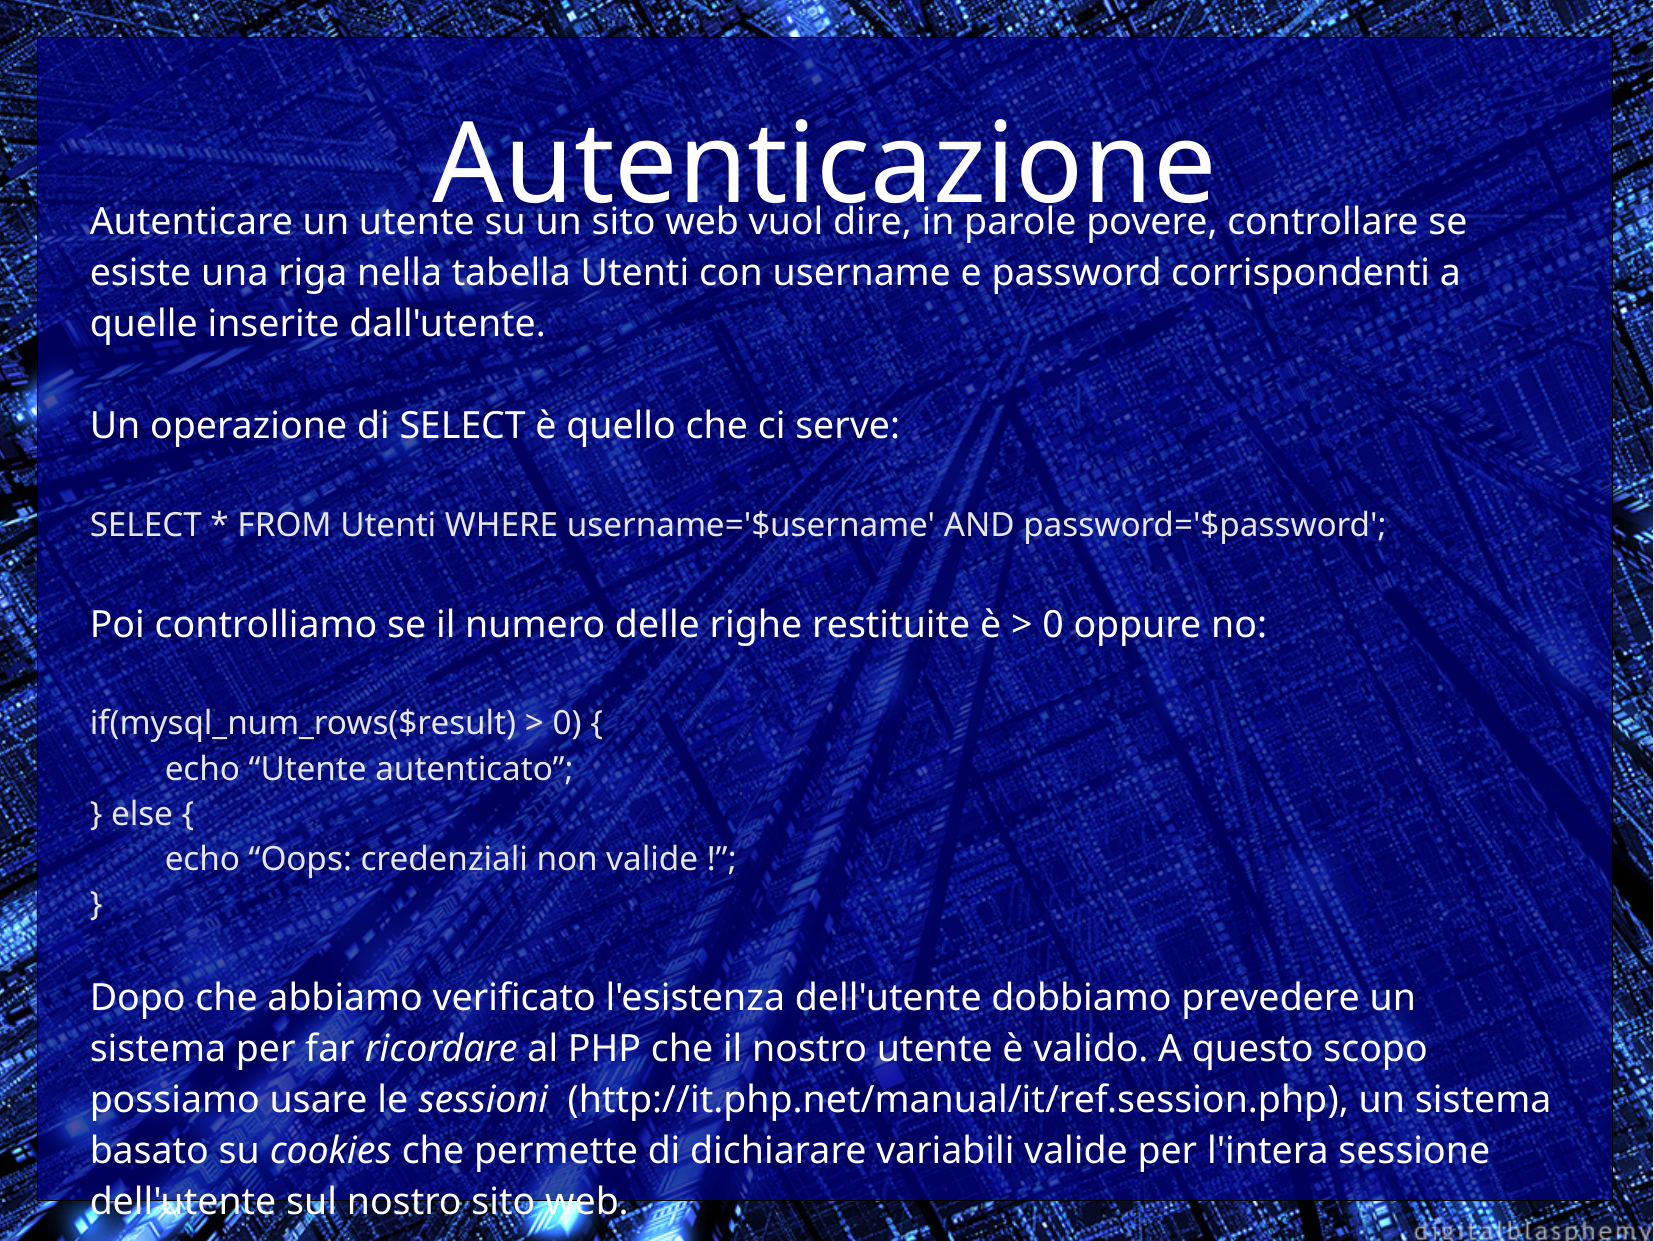

Autenticazione
Autenticare un utente su un sito web vuol dire, in parole povere, controllare se esiste una riga nella tabella Utenti con username e password corrispondenti a quelle inserite dall'utente.
Un operazione di SELECT è quello che ci serve:
SELECT * FROM Utenti WHERE username='$username' AND password='$password';
Poi controlliamo se il numero delle righe restituite è > 0 oppure no:
if(mysql_num_rows($result) > 0) {
	echo “Utente autenticato”;
} else {
	echo “Oops: credenziali non valide !”;
}
Dopo che abbiamo verificato l'esistenza dell'utente dobbiamo prevedere un sistema per far ricordare al PHP che il nostro utente è valido. A questo scopo possiamo usare le sessioni (http://it.php.net/manual/it/ref.session.php), un sistema basato su cookies che permette di dichiarare variabili valide per l'intera sessione dell'utente sul nostro sito web.
#